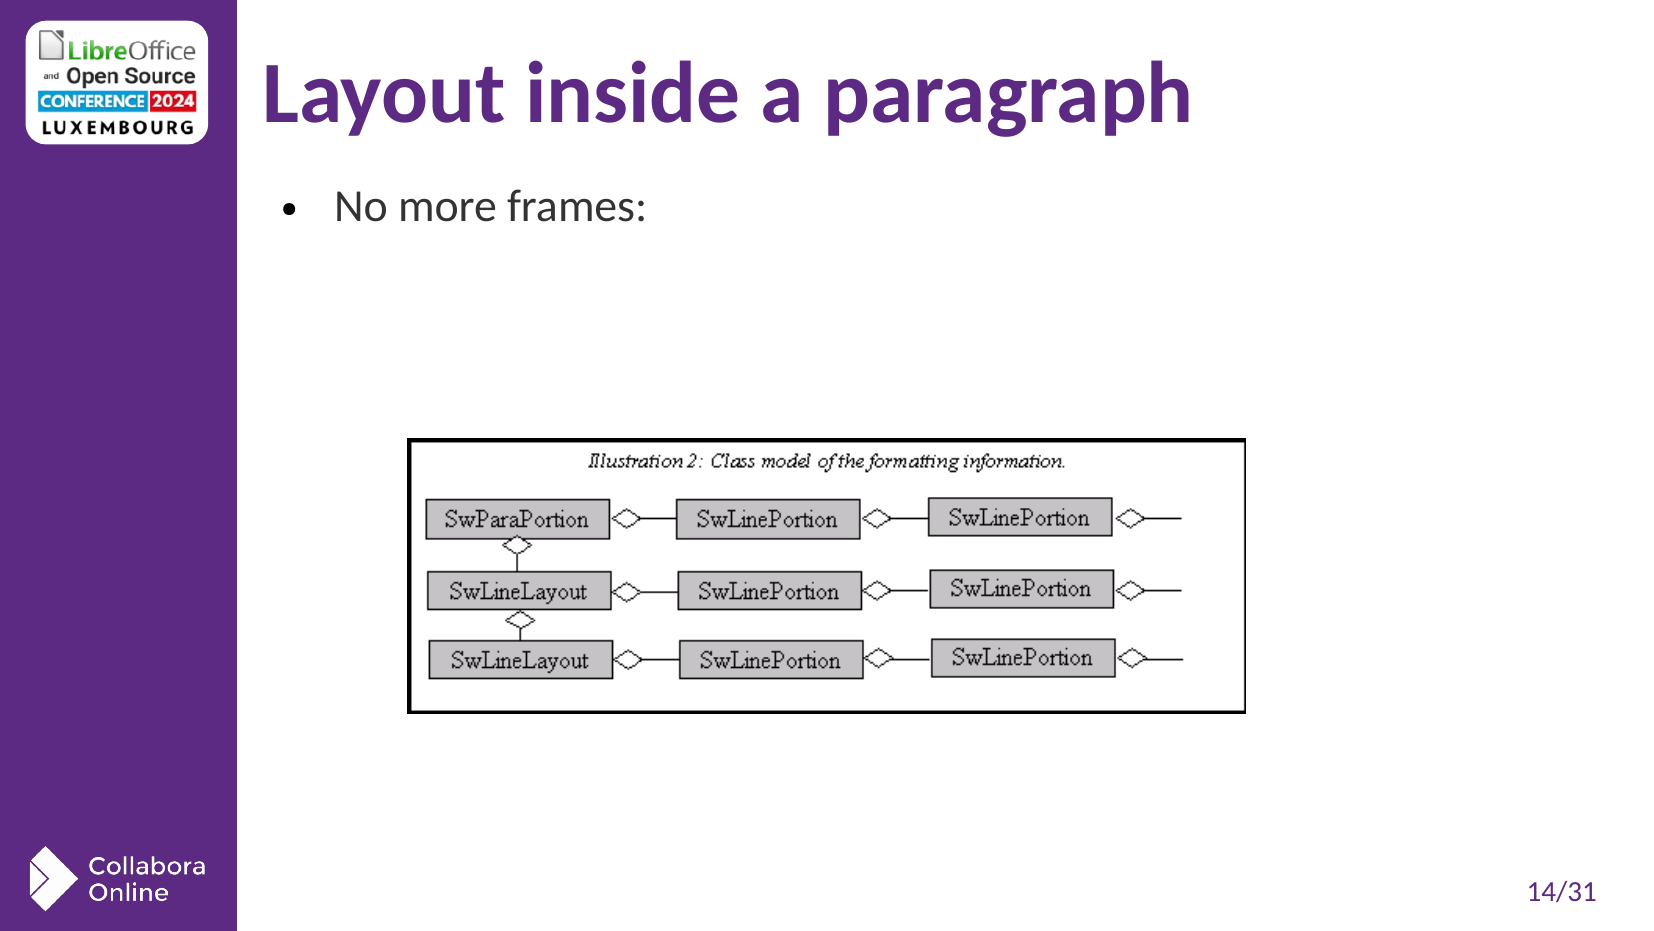

# Layout inside a paragraph
No more frames:
14